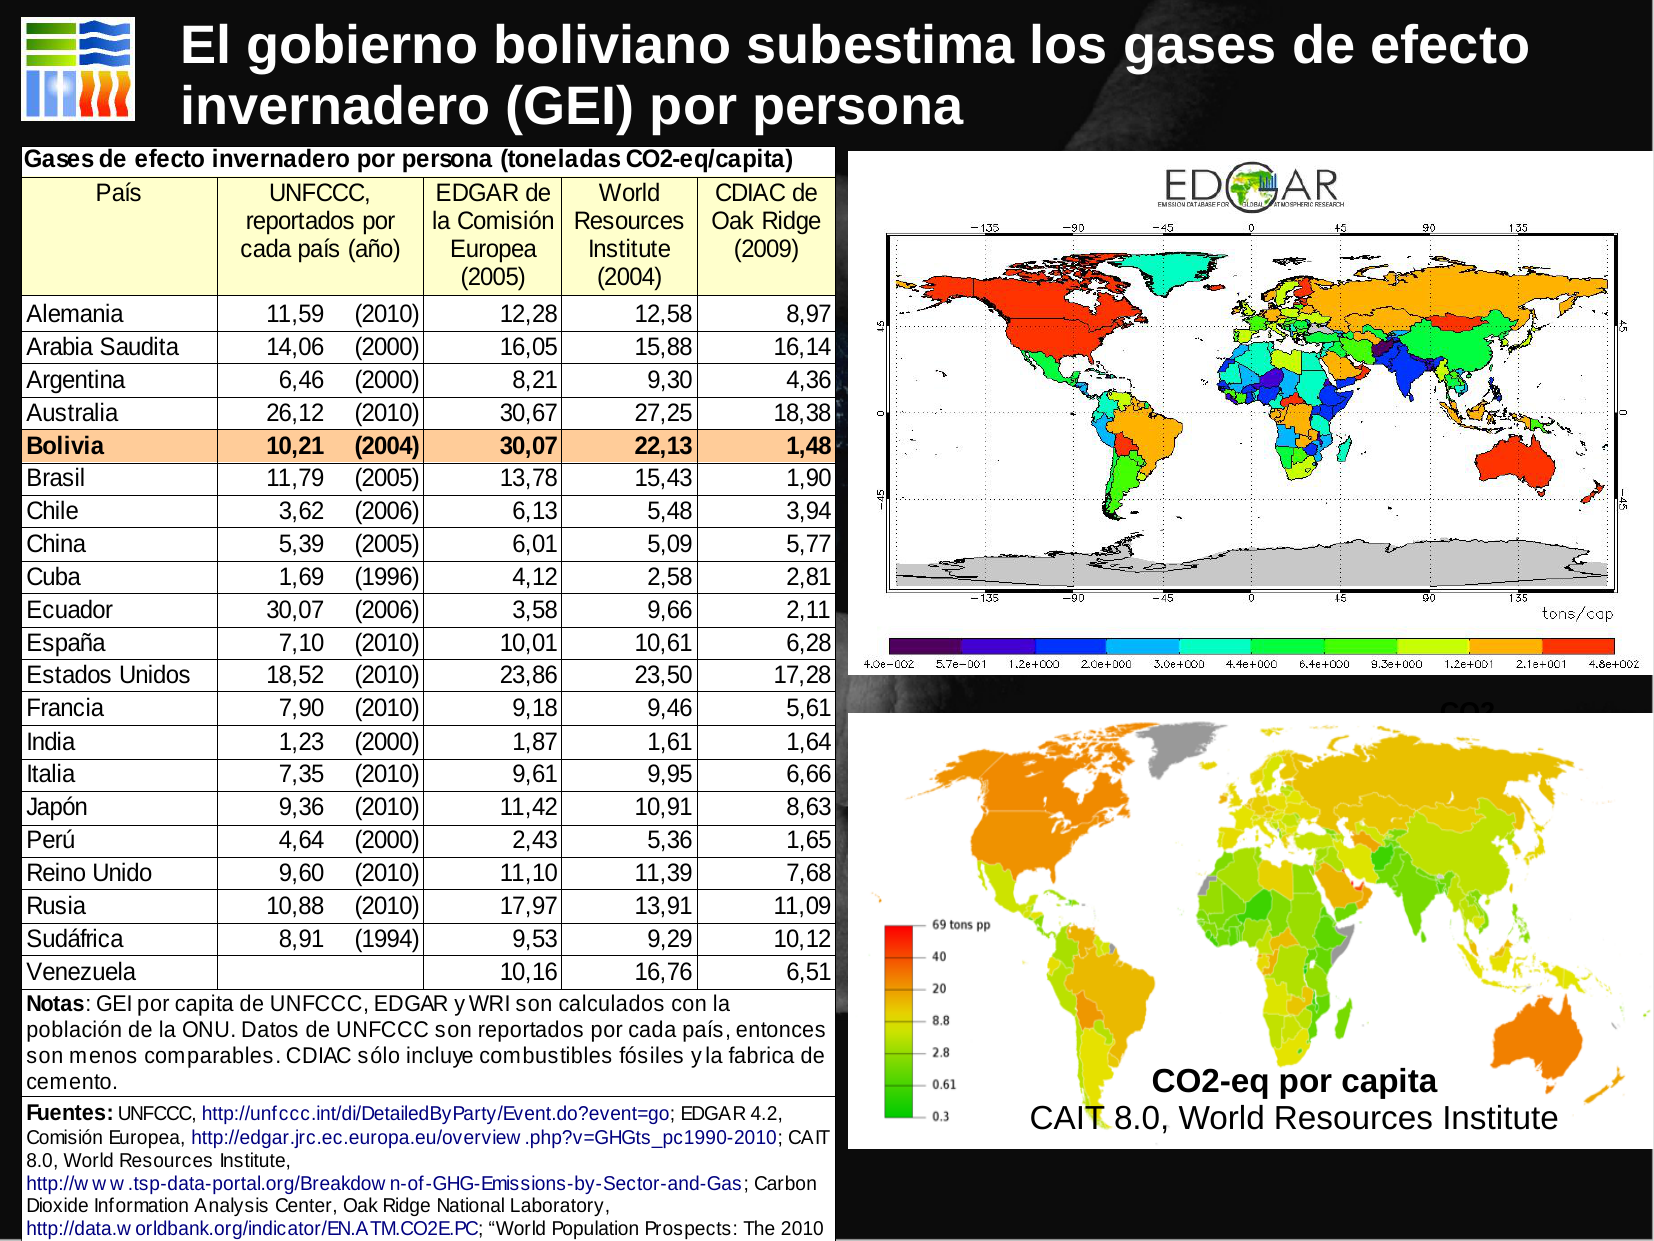

# El gobierno boliviano subestima los gases de efecto invernadero (GEI) por persona
c
CO2
CO2-eq por capita
CAIT 8.0, World Resources Institute